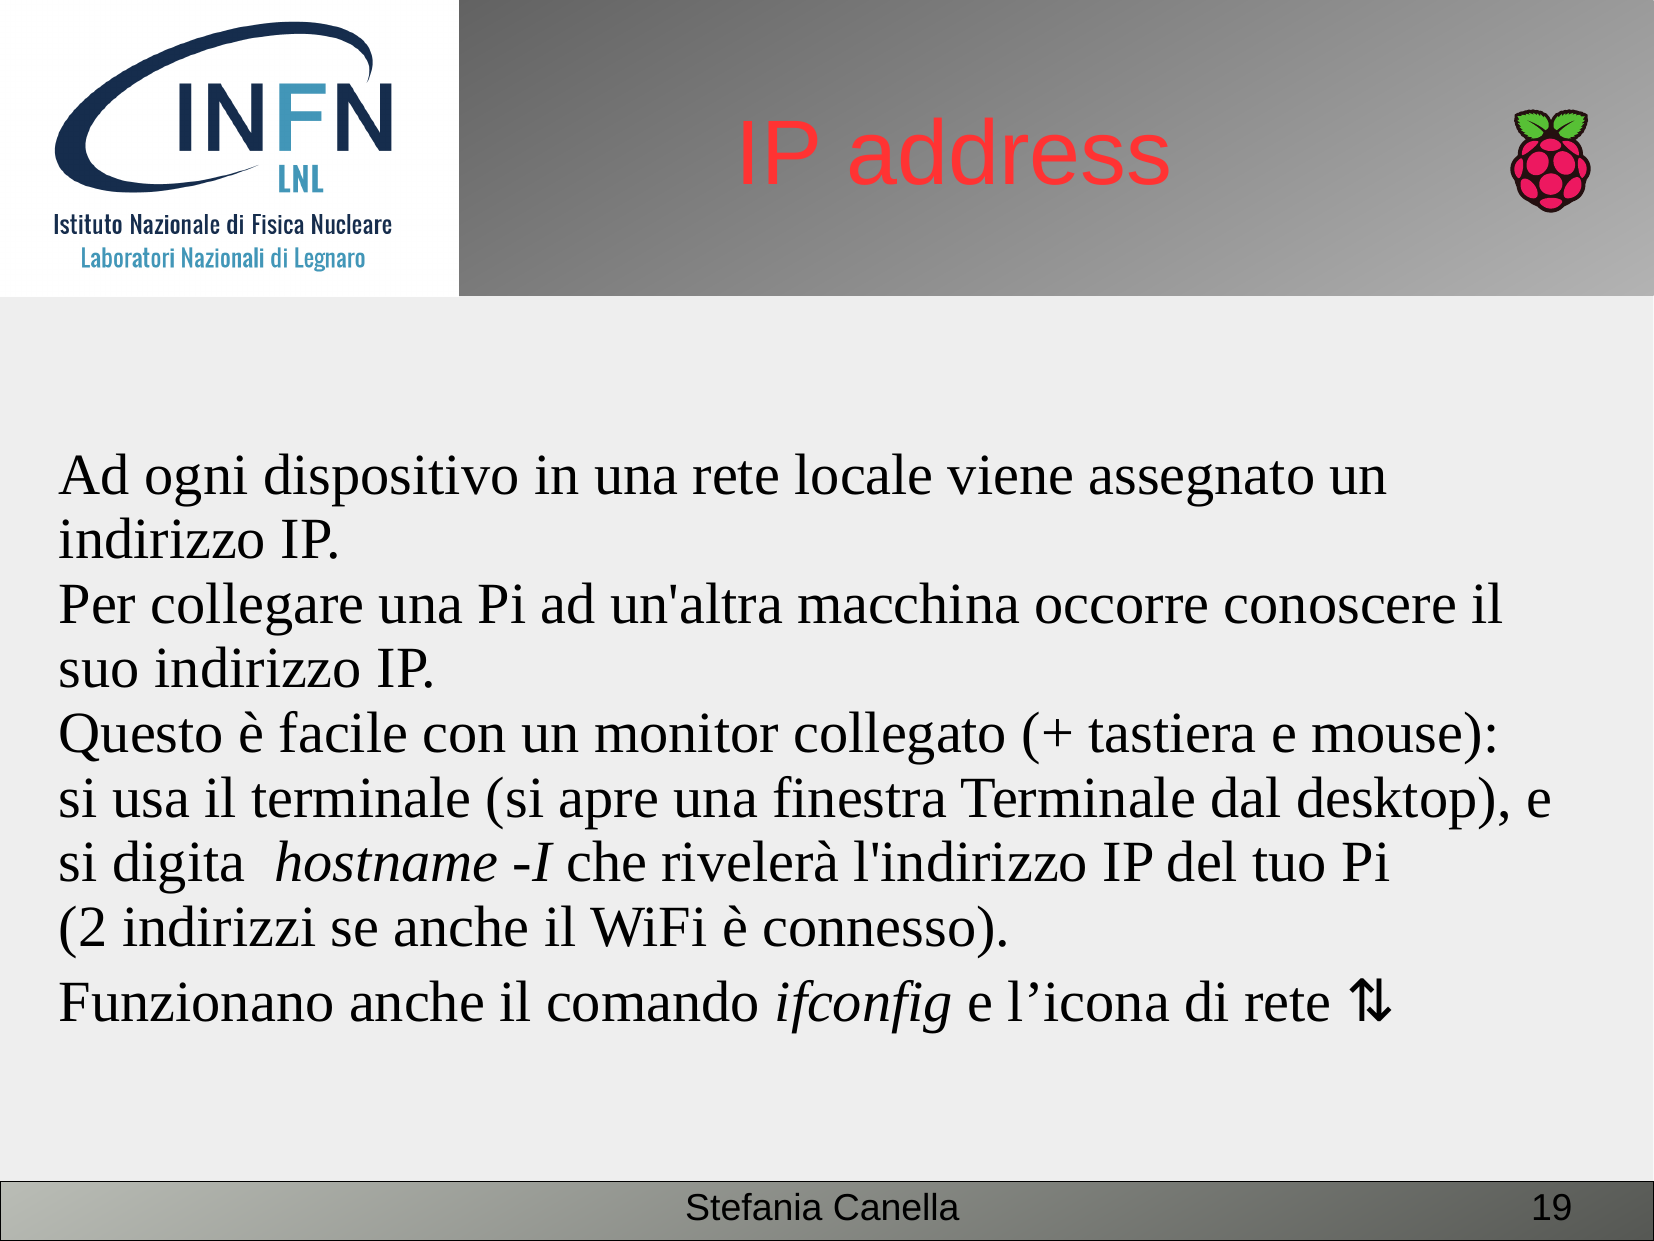

# IP address
Ad ogni dispositivo in una rete locale viene assegnato un indirizzo IP.
Per collegare una Pi ad un'altra macchina occorre conoscere il suo indirizzo IP.
Questo è facile con un monitor collegato (+ tastiera e mouse):
si usa il terminale (si apre una finestra Terminale dal desktop), e si digita hostname -I che rivelerà l'indirizzo IP del tuo Pi
(2 indirizzi se anche il WiFi è connesso).
Funzionano anche il comando ifconfig e l’icona di rete ⇅
Stefania Canella